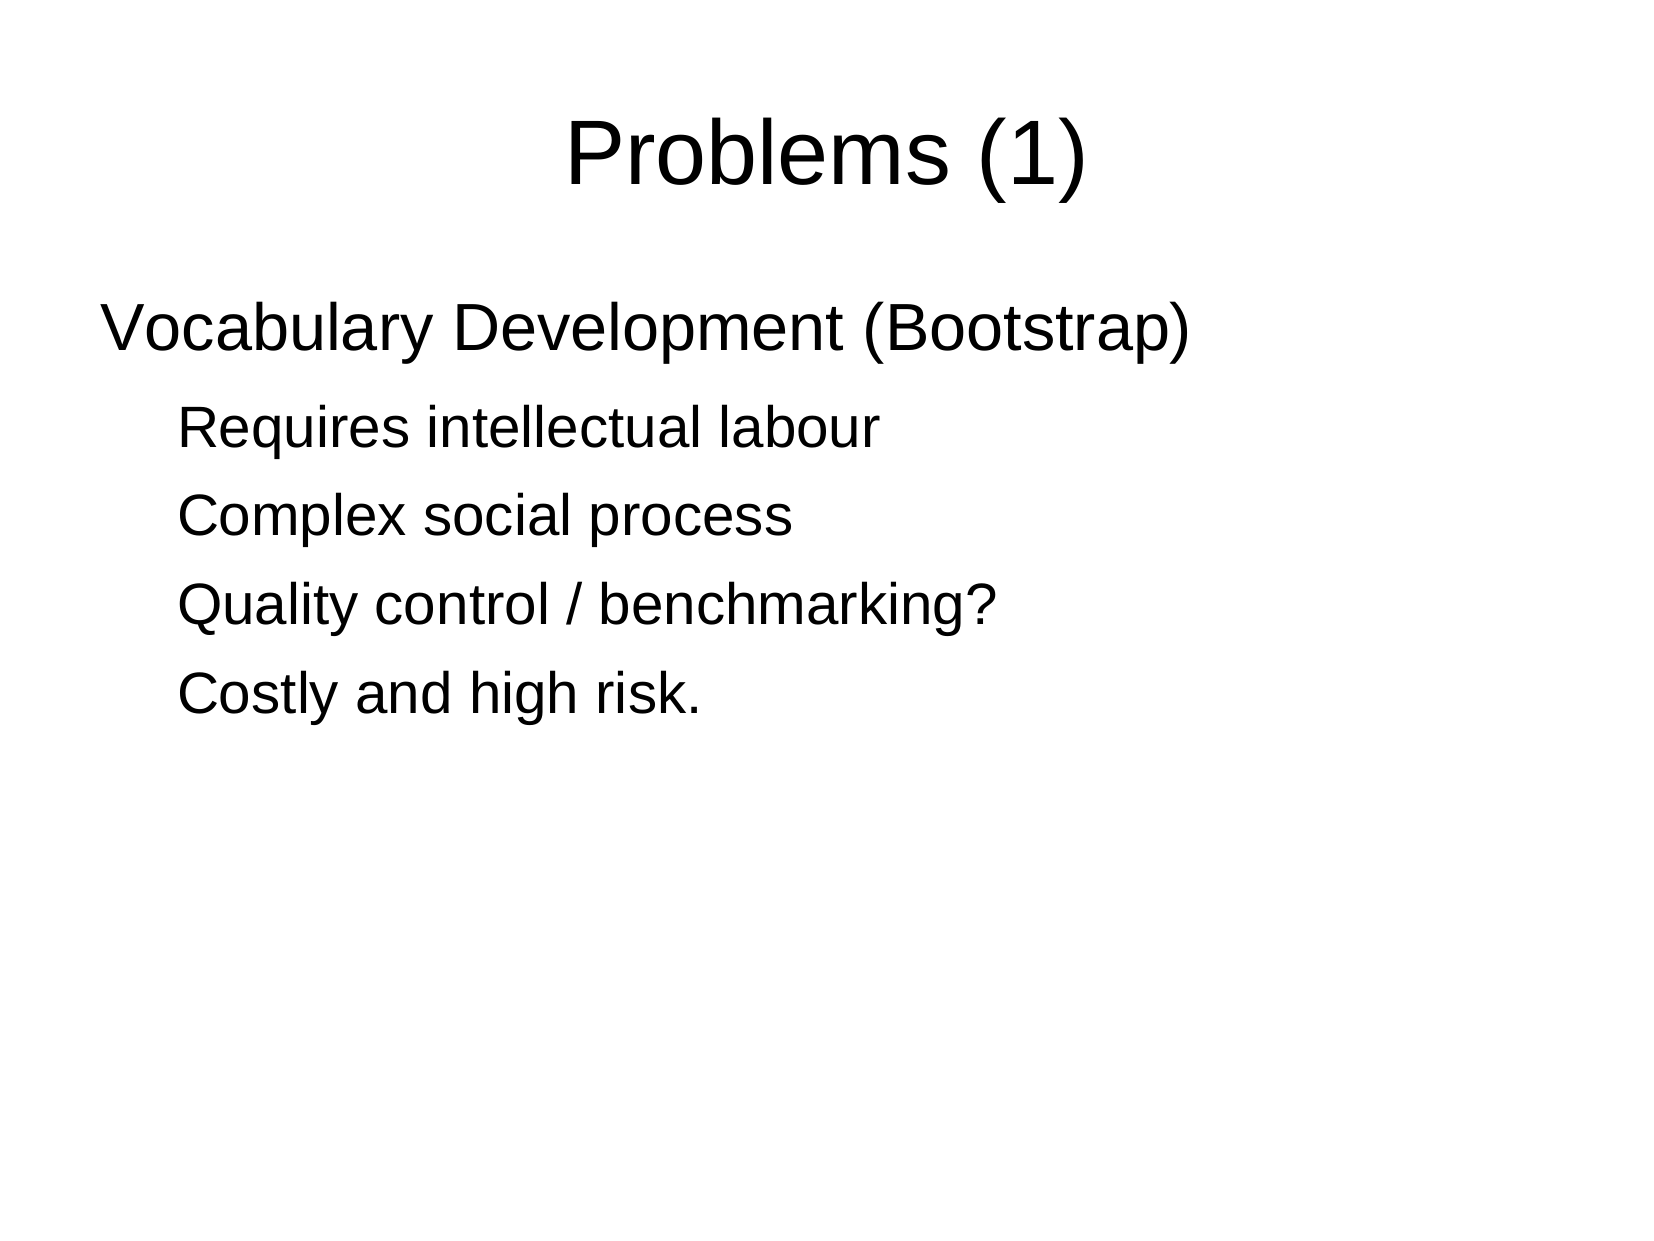

# Problems (1)
Vocabulary Development (Bootstrap)
Requires intellectual labour
Complex social process
Quality control / benchmarking?
Costly and high risk.